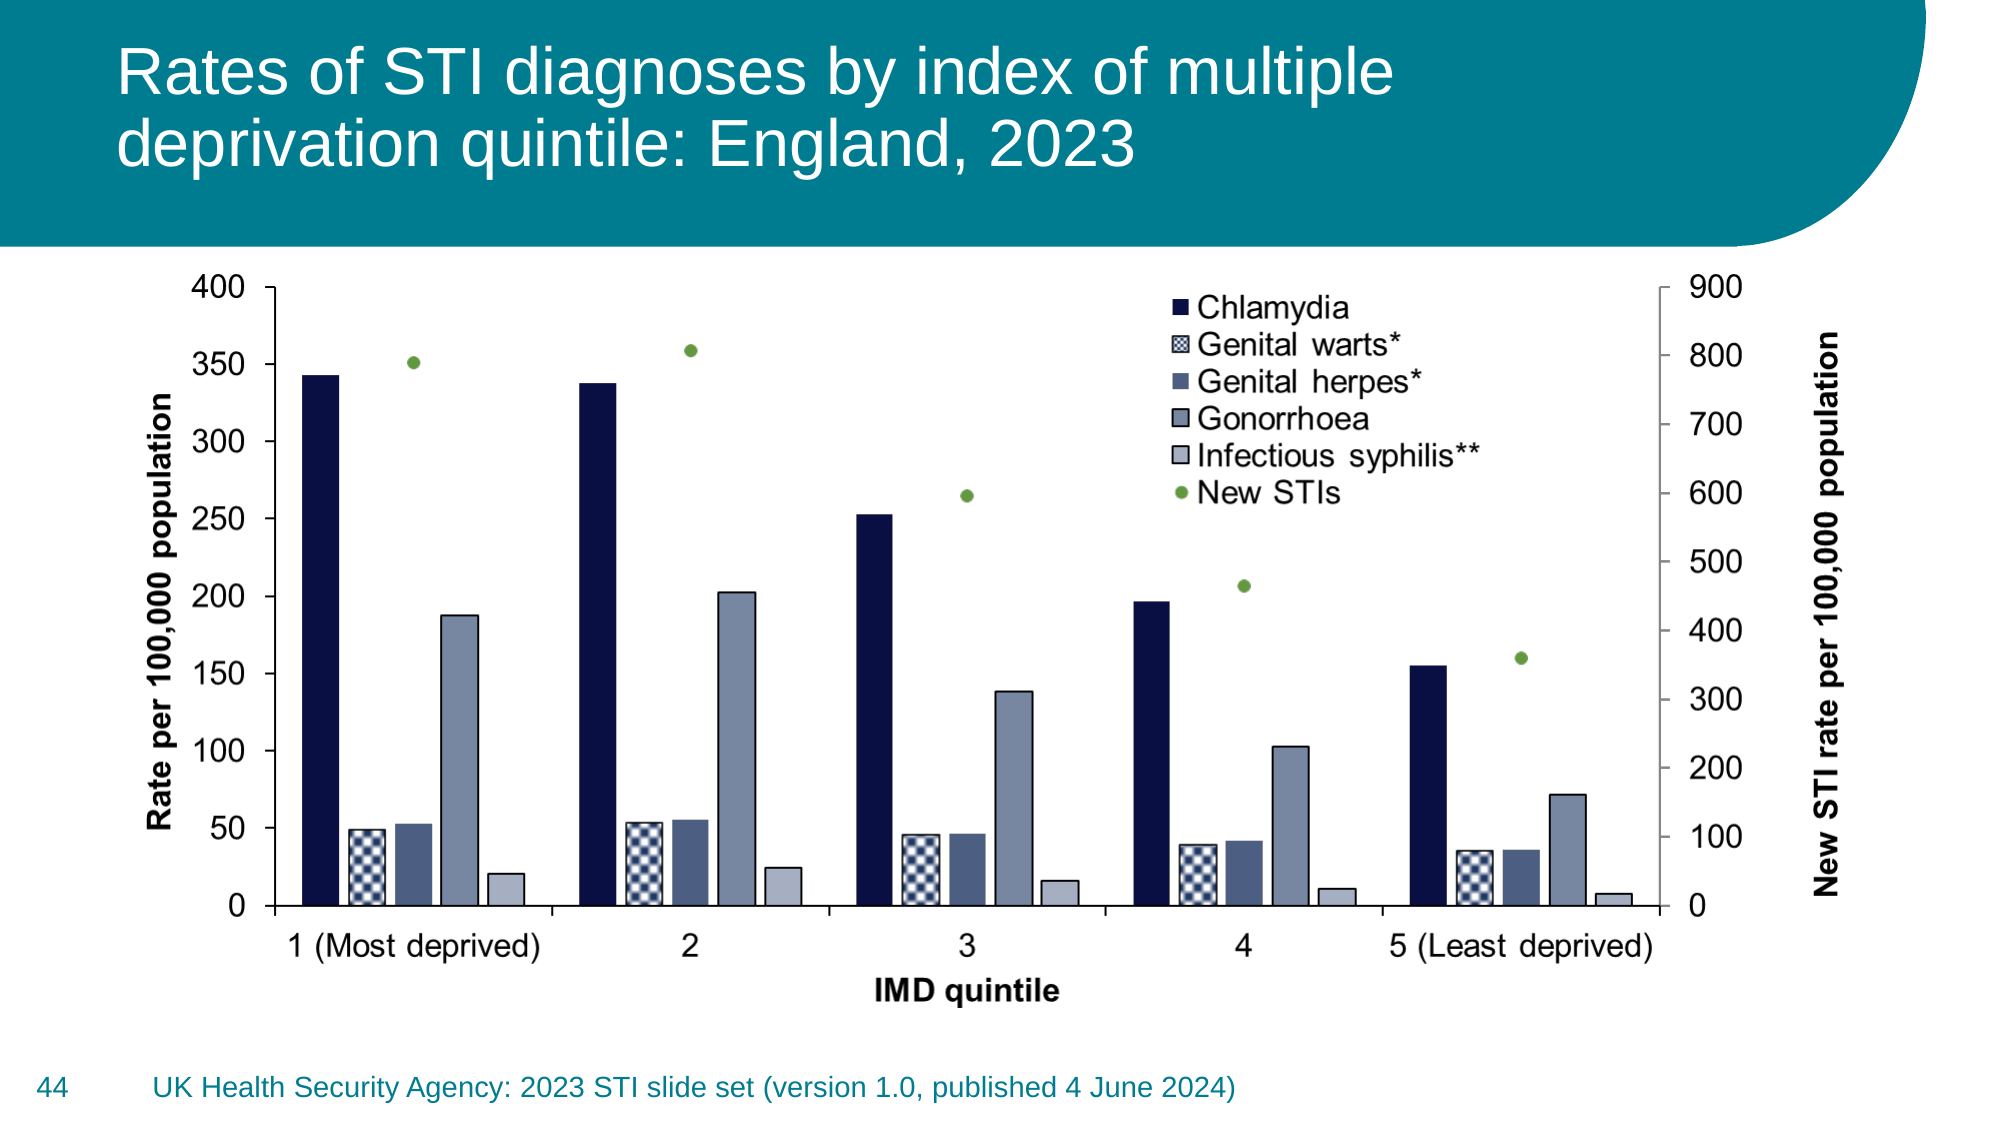

# Rates of STI diagnoses by index of multiple deprivation quintile: England, 2023
44
UK Health Security Agency: 2023 STI slide set (version 1.0, published 4 June 2024)